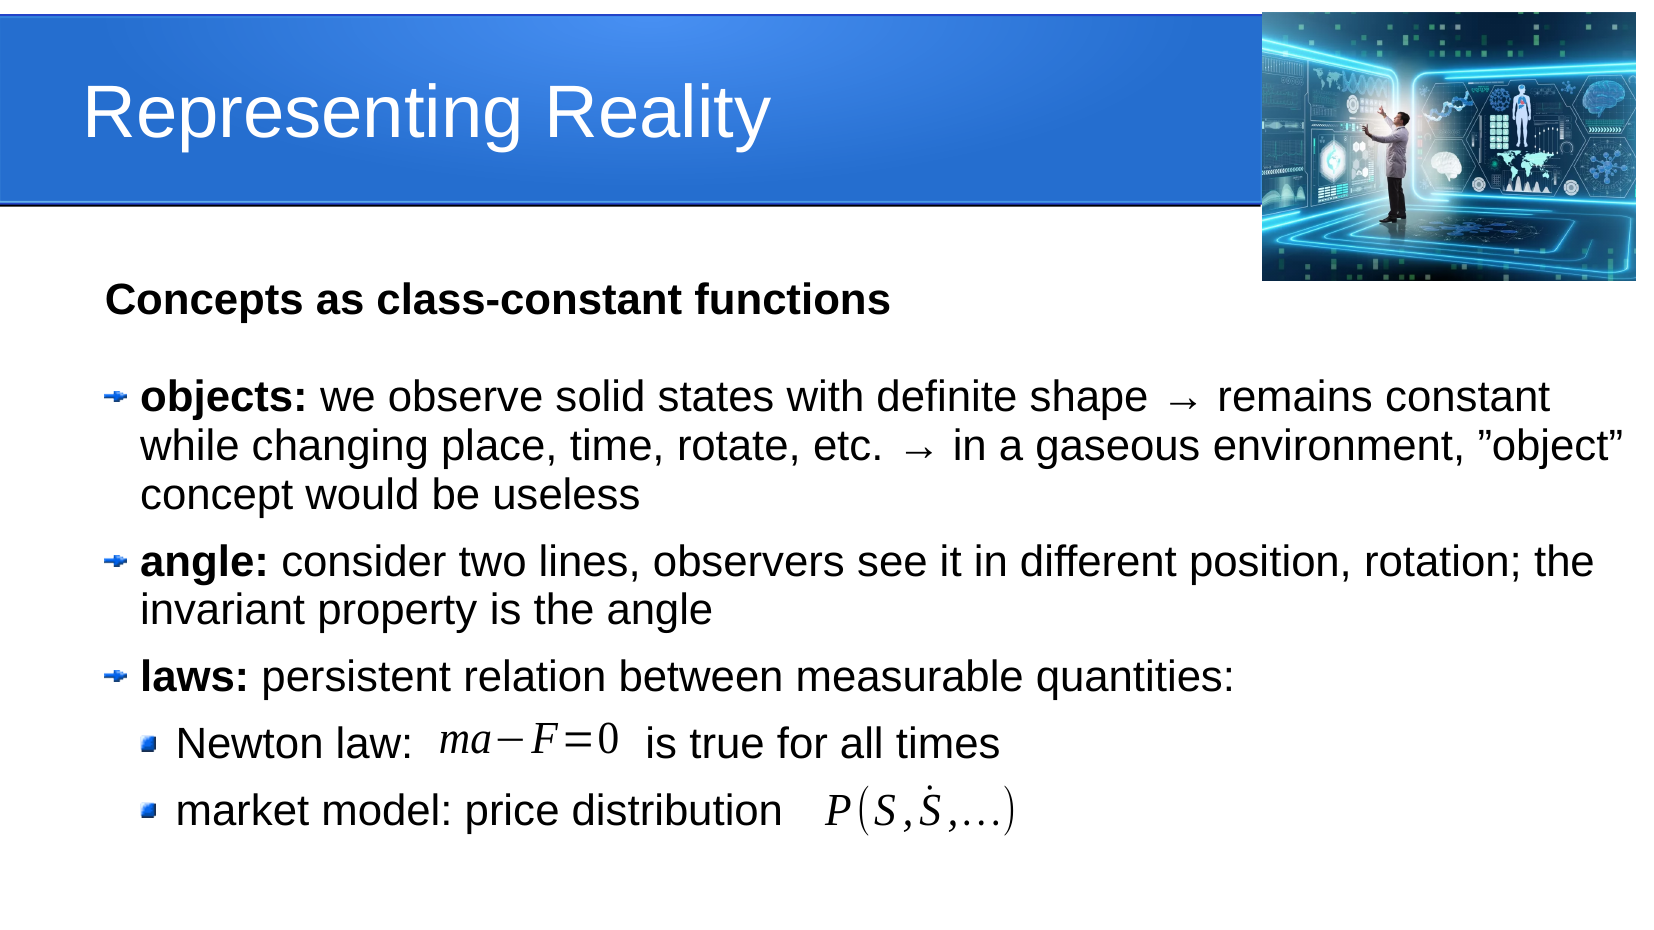

# Representing Reality
Concepts as class-constant functions
objects: we observe solid states with definite shape → remains constant while changing place, time, rotate, etc. → in a gaseous environment, ”object” concept would be useless
angle: consider two lines, observers see it in different position, rotation; the invariant property is the angle
laws: persistent relation between measurable quantities:
Newton law: is true for all times
market model: price distribution